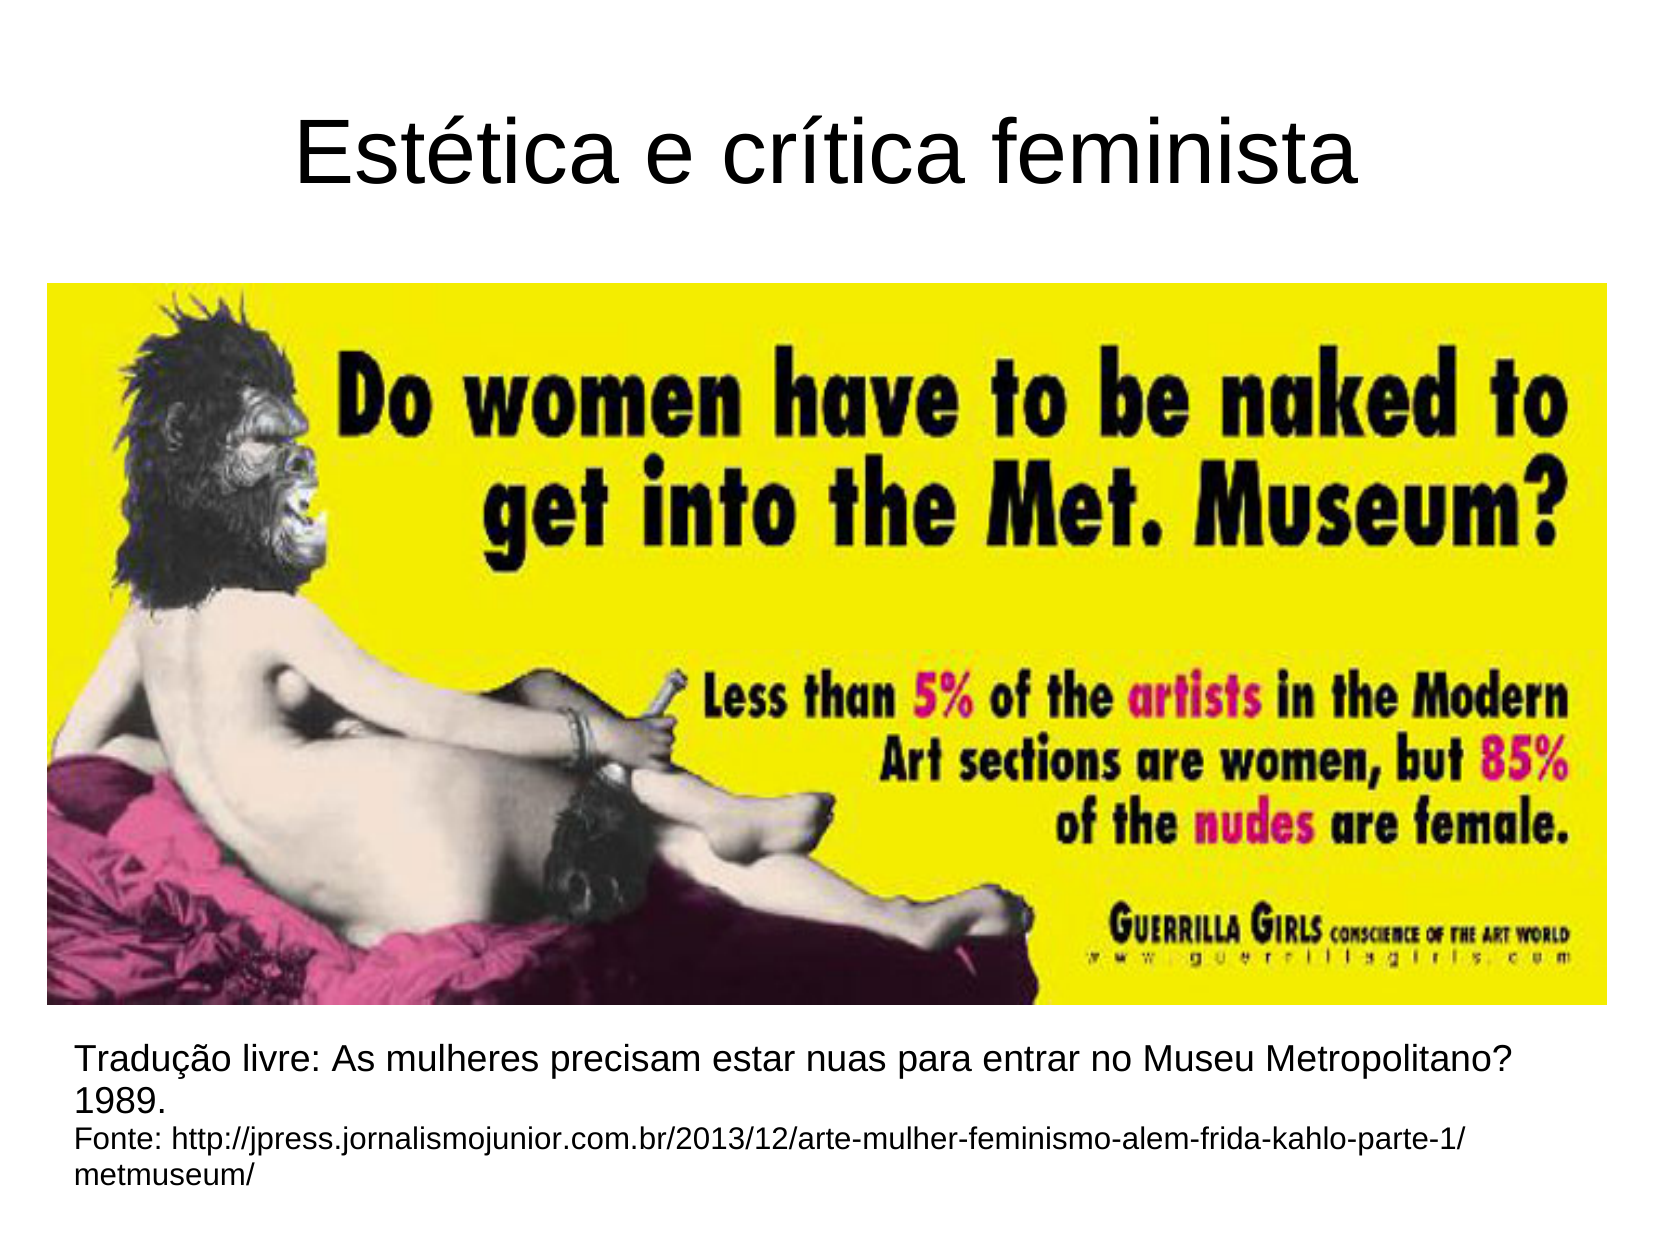

# Estética e crítica feminista
Tradução livre: As mulheres precisam estar nuas para entrar no Museu Metropolitano?
1989.
Fonte: http://jpress.jornalismojunior.com.br/2013/12/arte-mulher-feminismo-alem-frida-kahlo-parte-1/metmuseum/